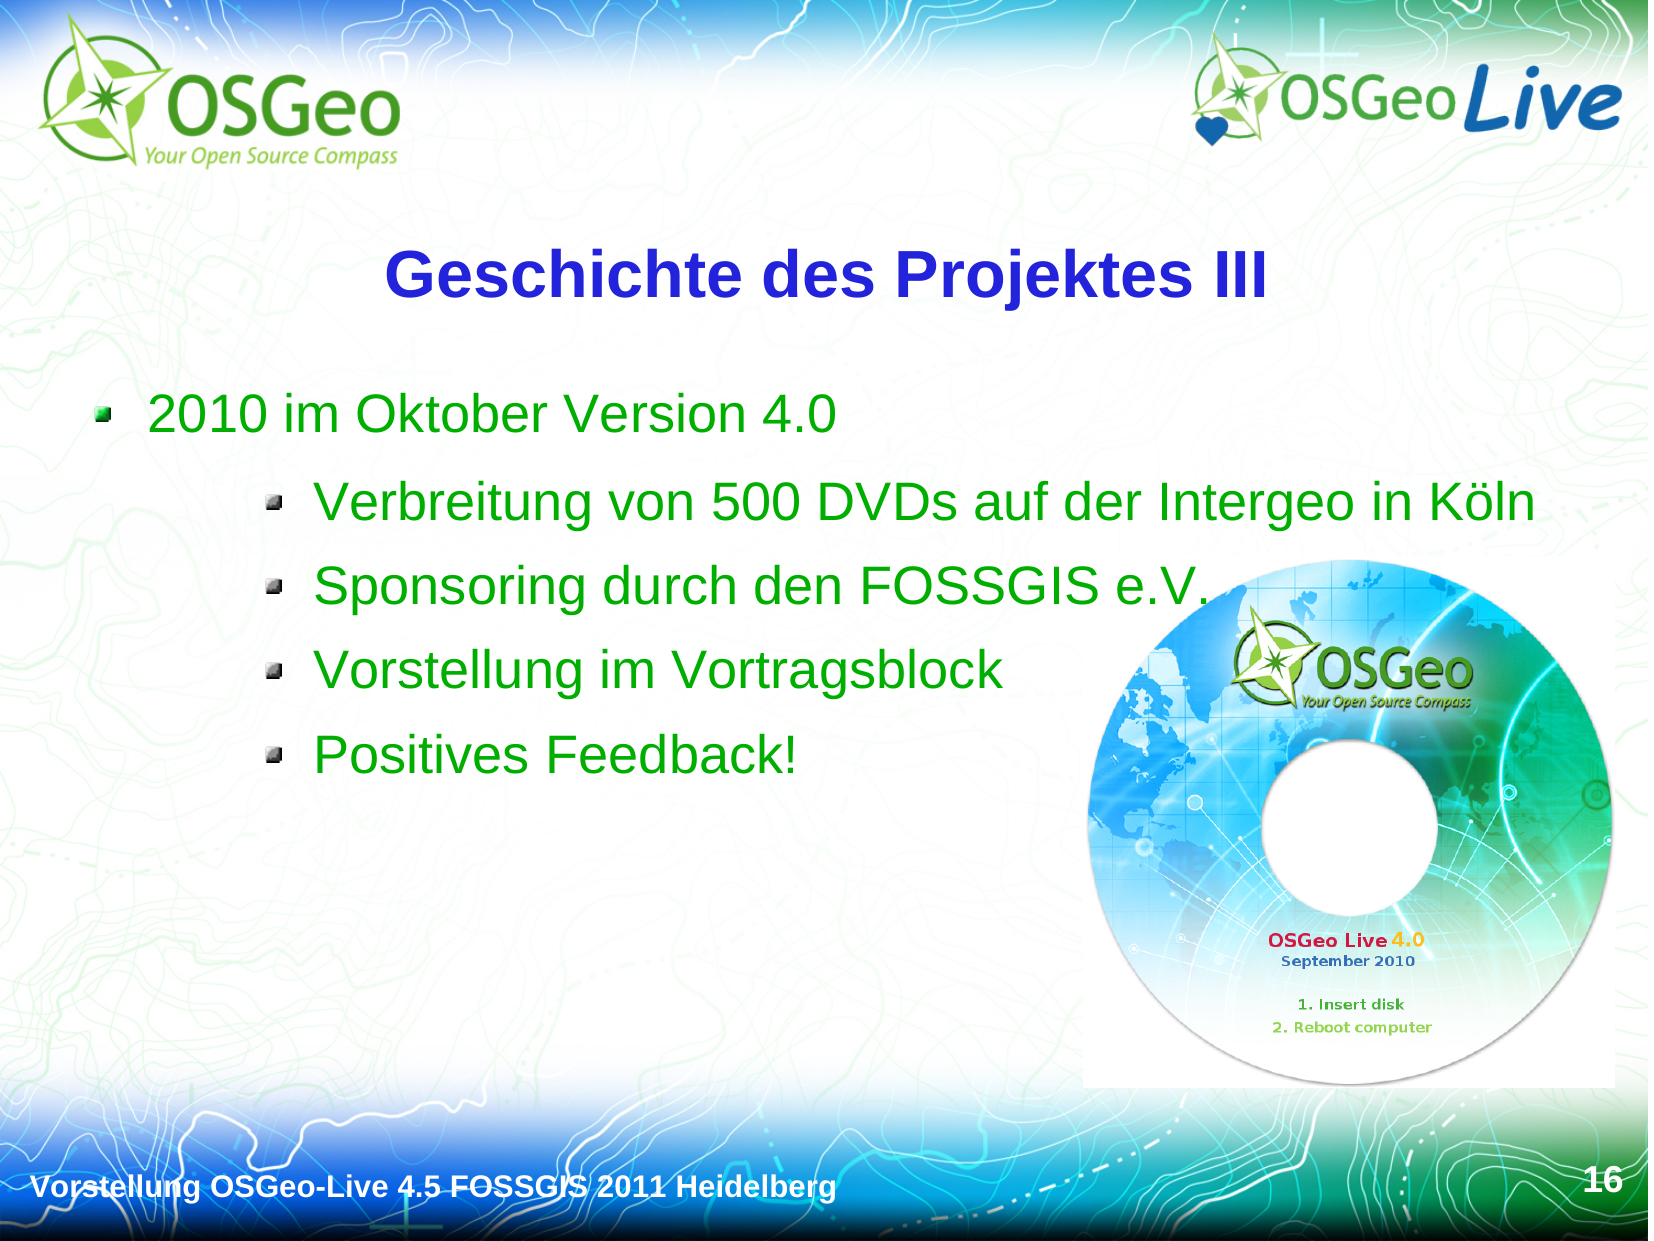

# Geschichte des Projektes III
2010 im Oktober Version 4.0
Verbreitung von 500 DVDs auf der Intergeo in Köln
Sponsoring durch den FOSSGIS e.V.
Vorstellung im Vortragsblock
Positives Feedback!